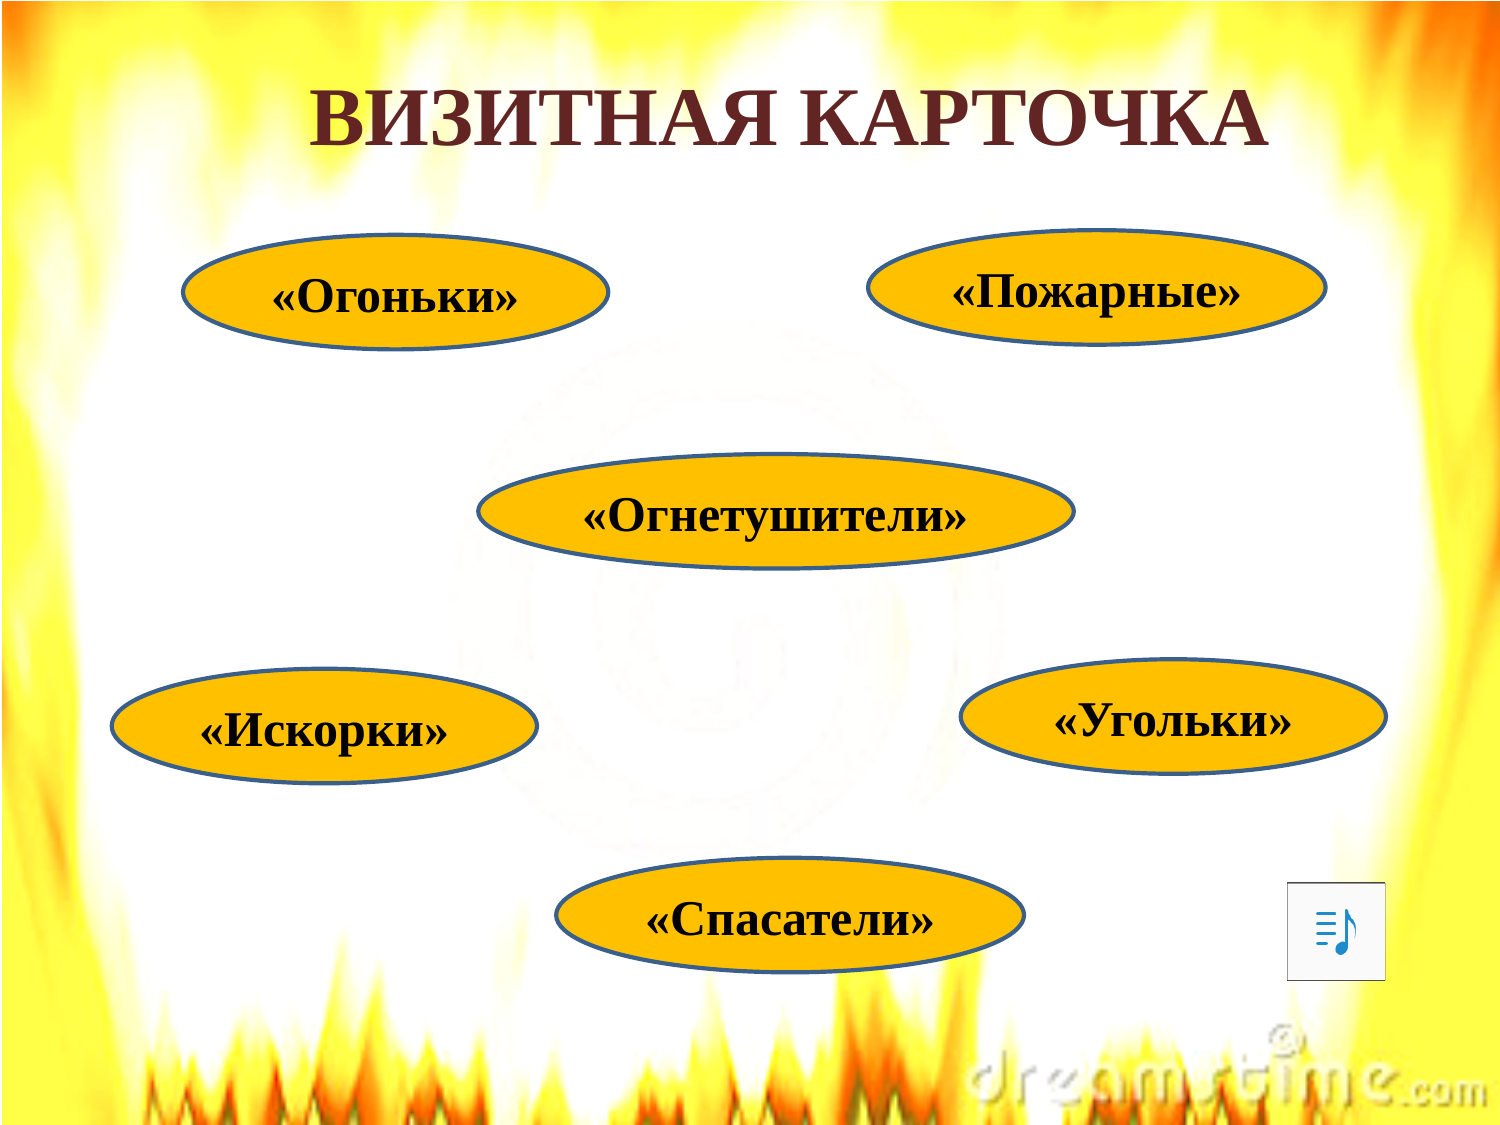

ВИЗИТНАЯ КАРТОЧКА
«Пожарные»
«Огоньки»
«Огнетушители»
«Угольки»
«Искорки»
«Спасатели»